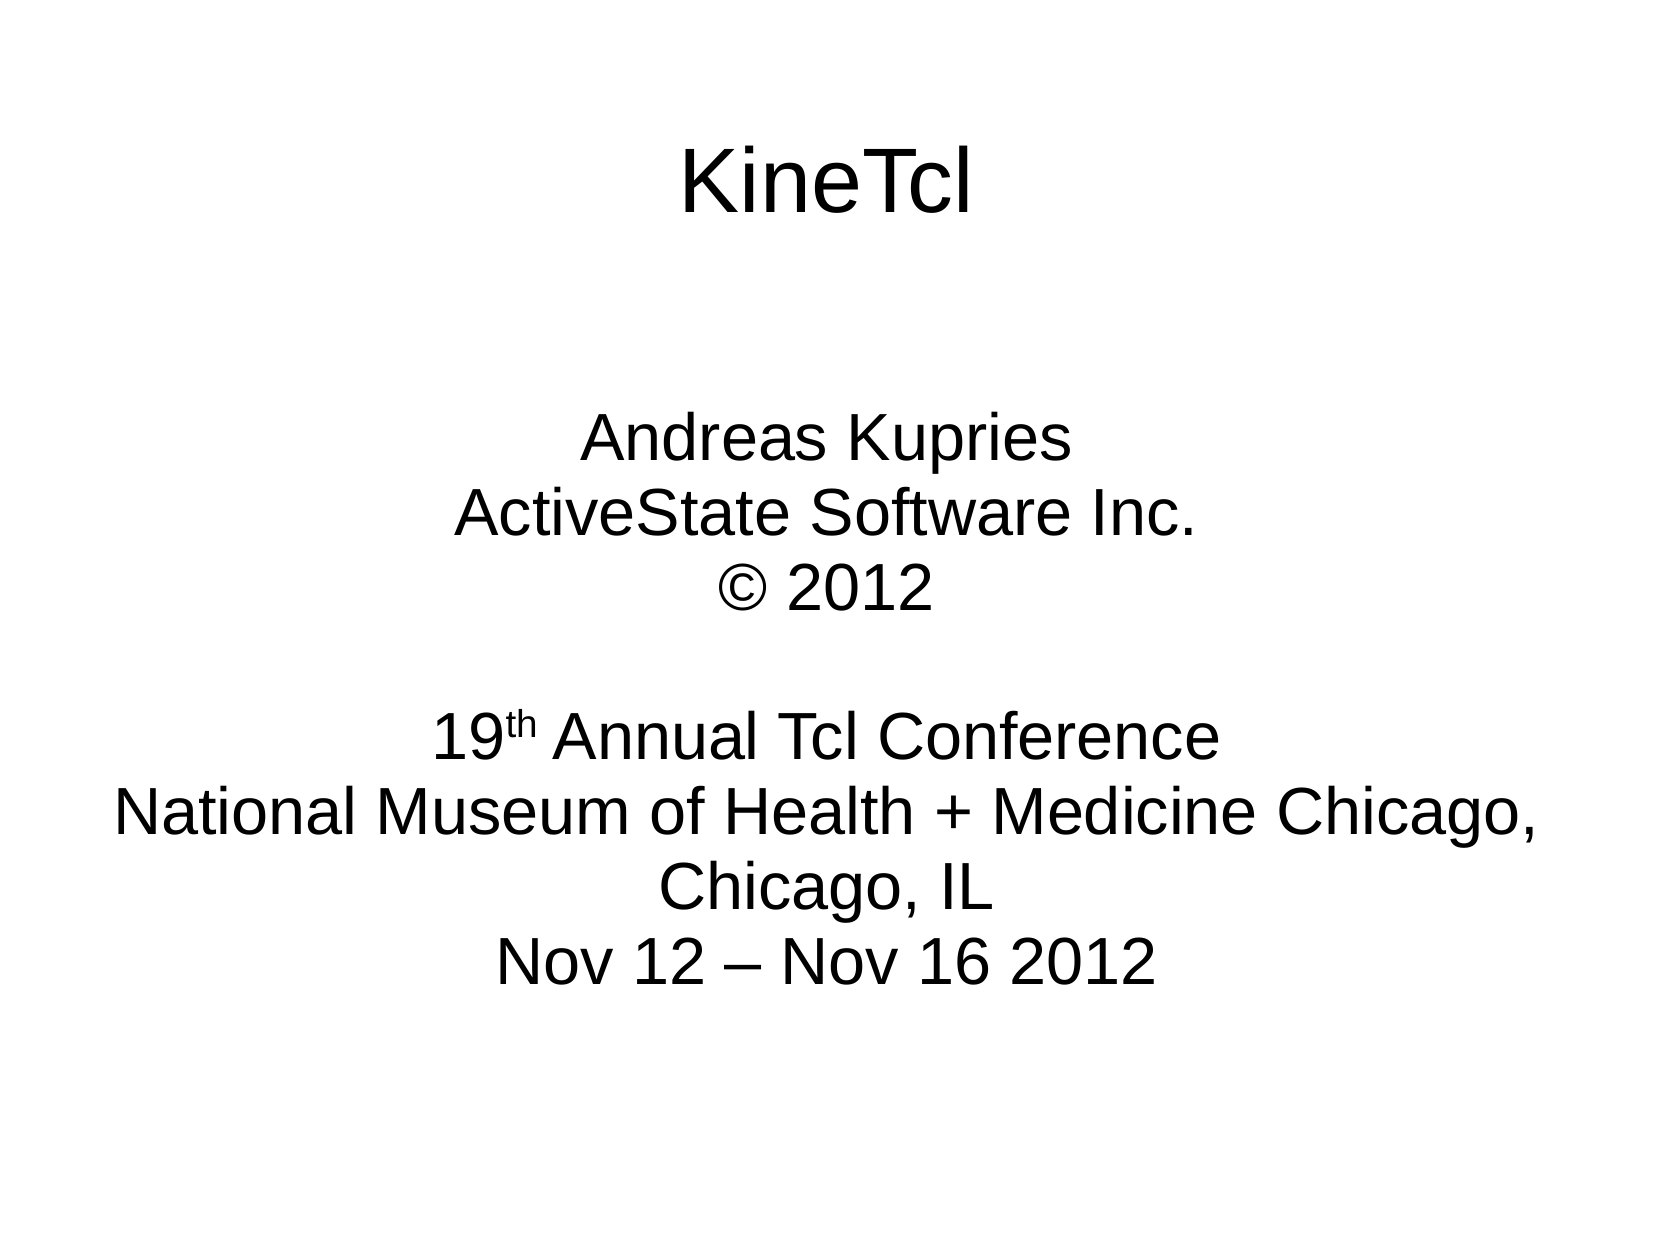

# KineTcl
Andreas Kupries
ActiveState Software Inc.
© 2012
19th Annual Tcl Conference
National Museum of Health + Medicine Chicago, Chicago, IL
Nov 12 – Nov 16 2012